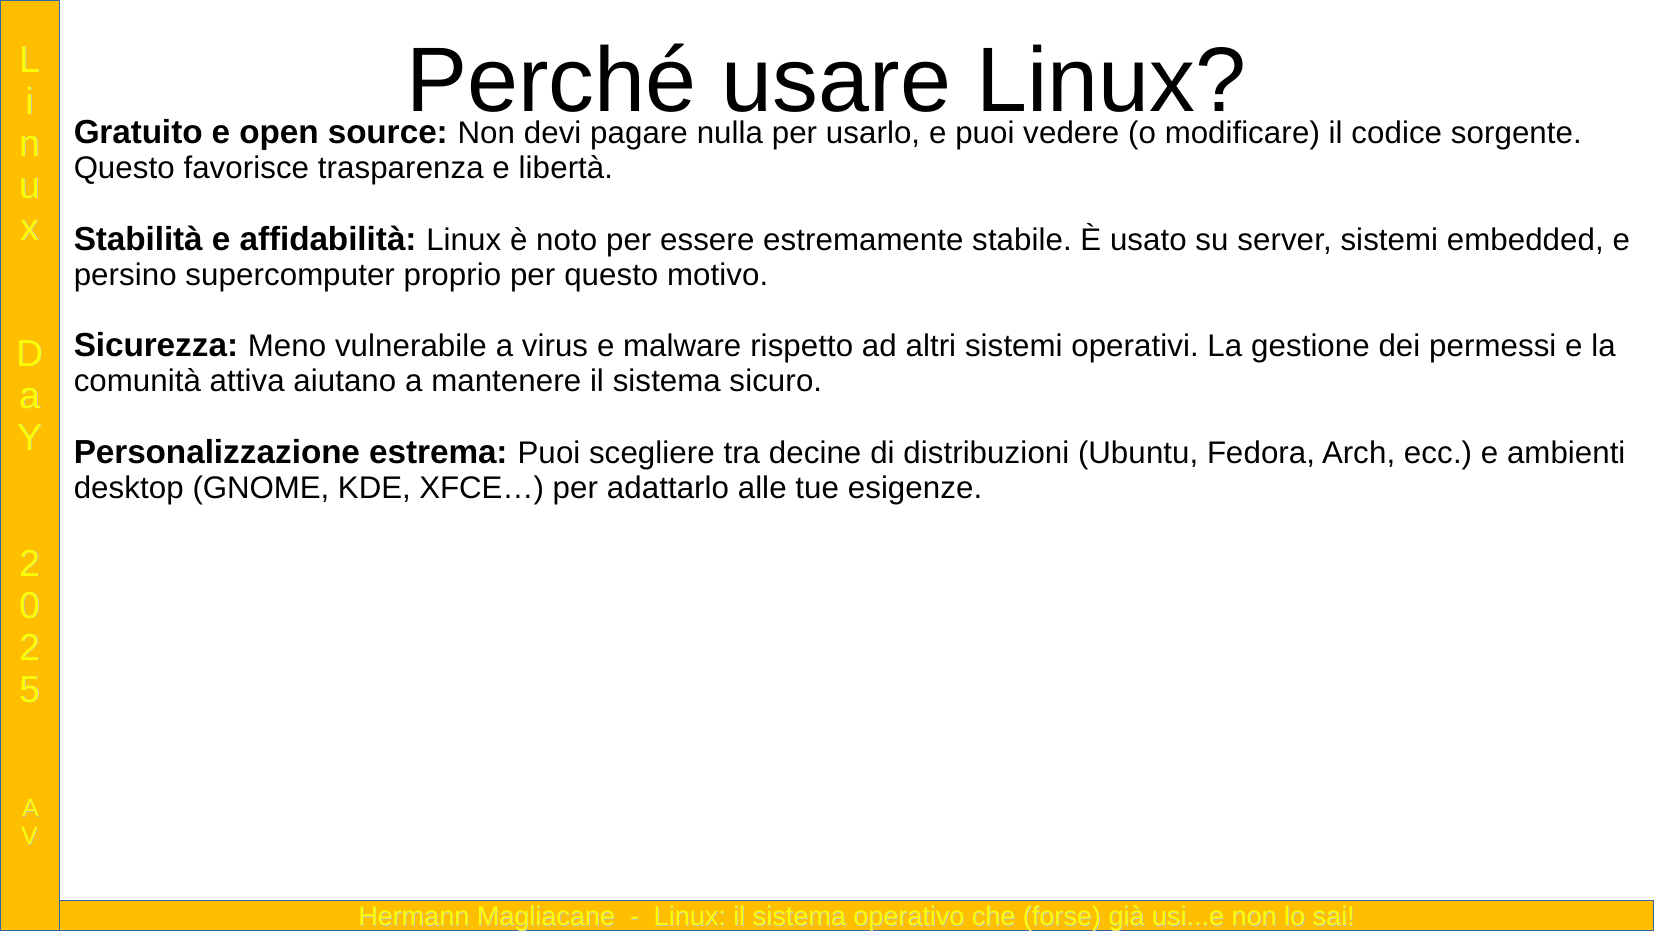

L
i
n
u
x
D
a
Y
2
0
2
5
AV
# Perché usare Linux?
Gratuito e open source: Non devi pagare nulla per usarlo, e puoi vedere (o modificare) il codice sorgente. Questo favorisce trasparenza e libertà.
Stabilità e affidabilità: Linux è noto per essere estremamente stabile. È usato su server, sistemi embedded, e persino supercomputer proprio per questo motivo.
Sicurezza: Meno vulnerabile a virus e malware rispetto ad altri sistemi operativi. La gestione dei permessi e la comunità attiva aiutano a mantenere il sistema sicuro.
Personalizzazione estrema: Puoi scegliere tra decine di distribuzioni (Ubuntu, Fedora, Arch, ecc.) e ambienti desktop (GNOME, KDE, XFCE…) per adattarlo alle tue esigenze.
Hermann Magliacane - Linux: il sistema operativo che (forse) già usi...e non lo sai!